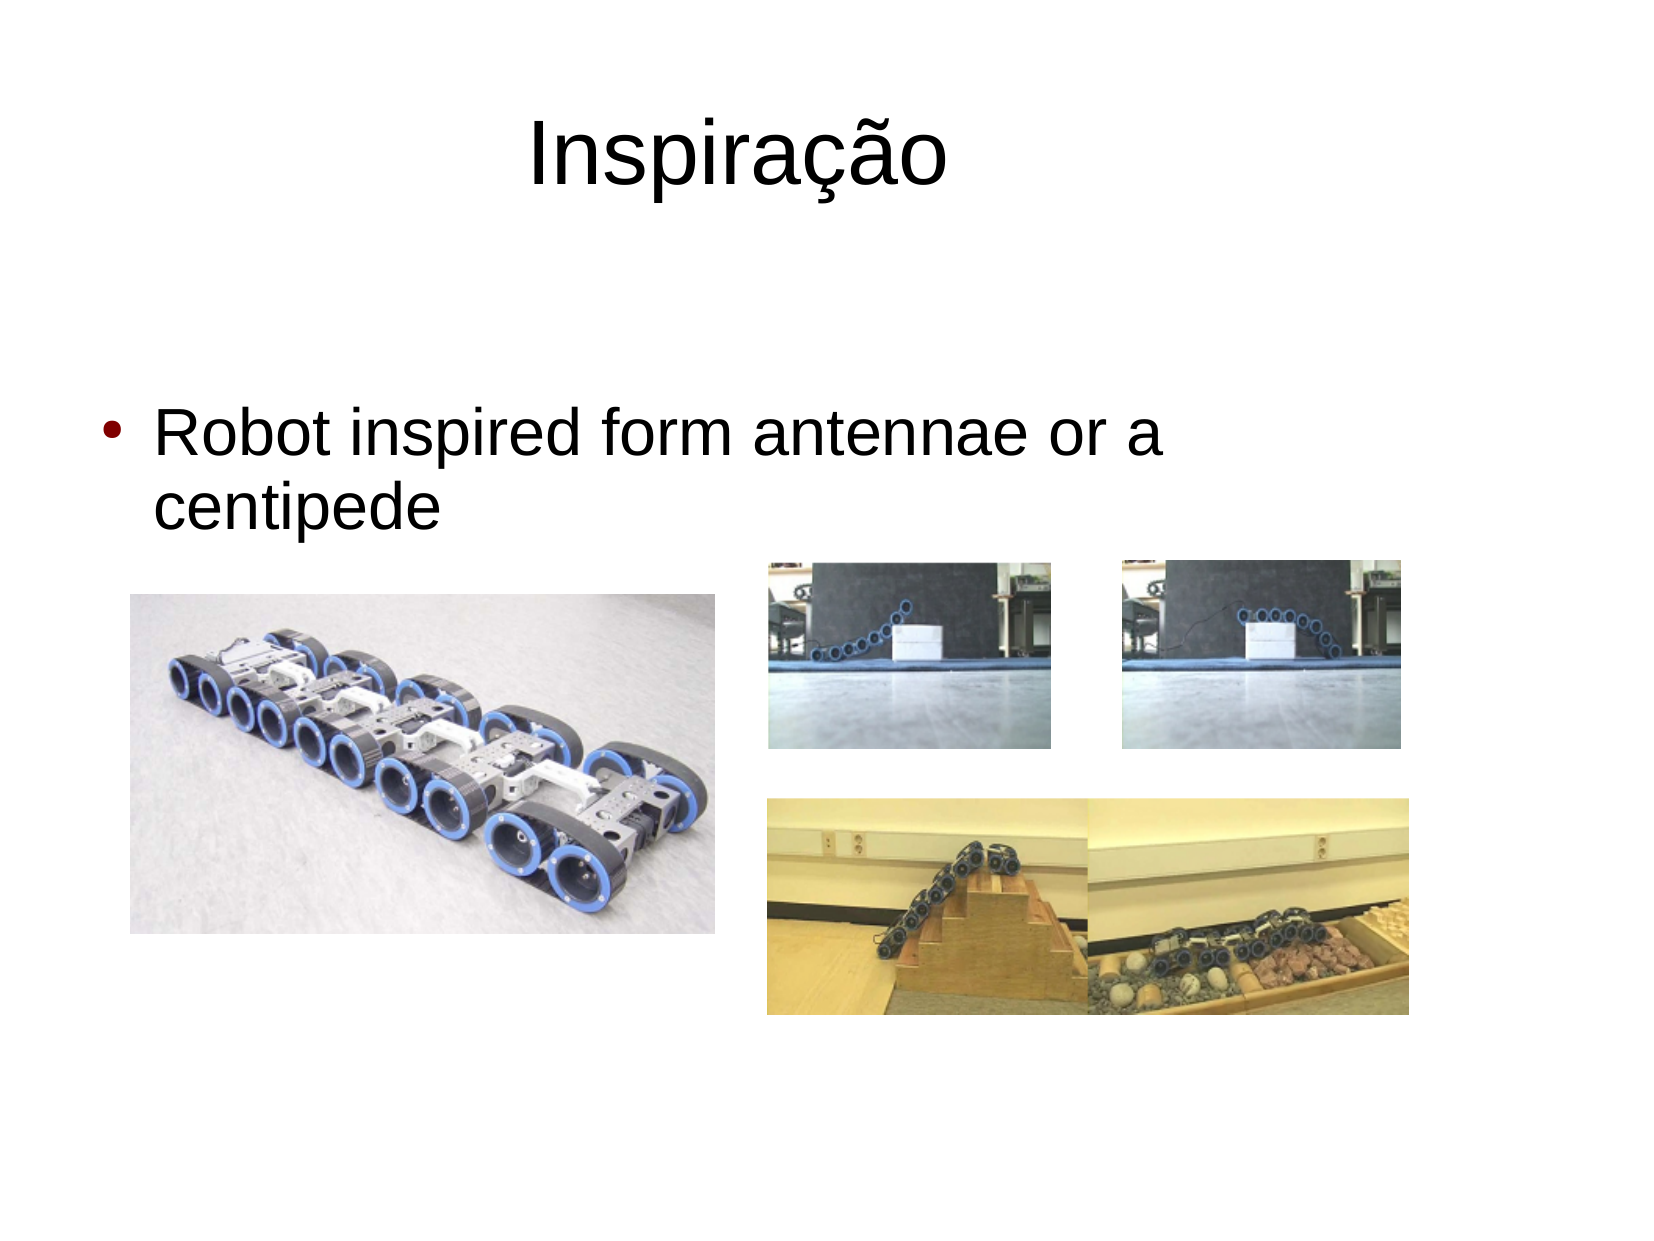

# Inspiração
Robot inspired form antennae or a centipede